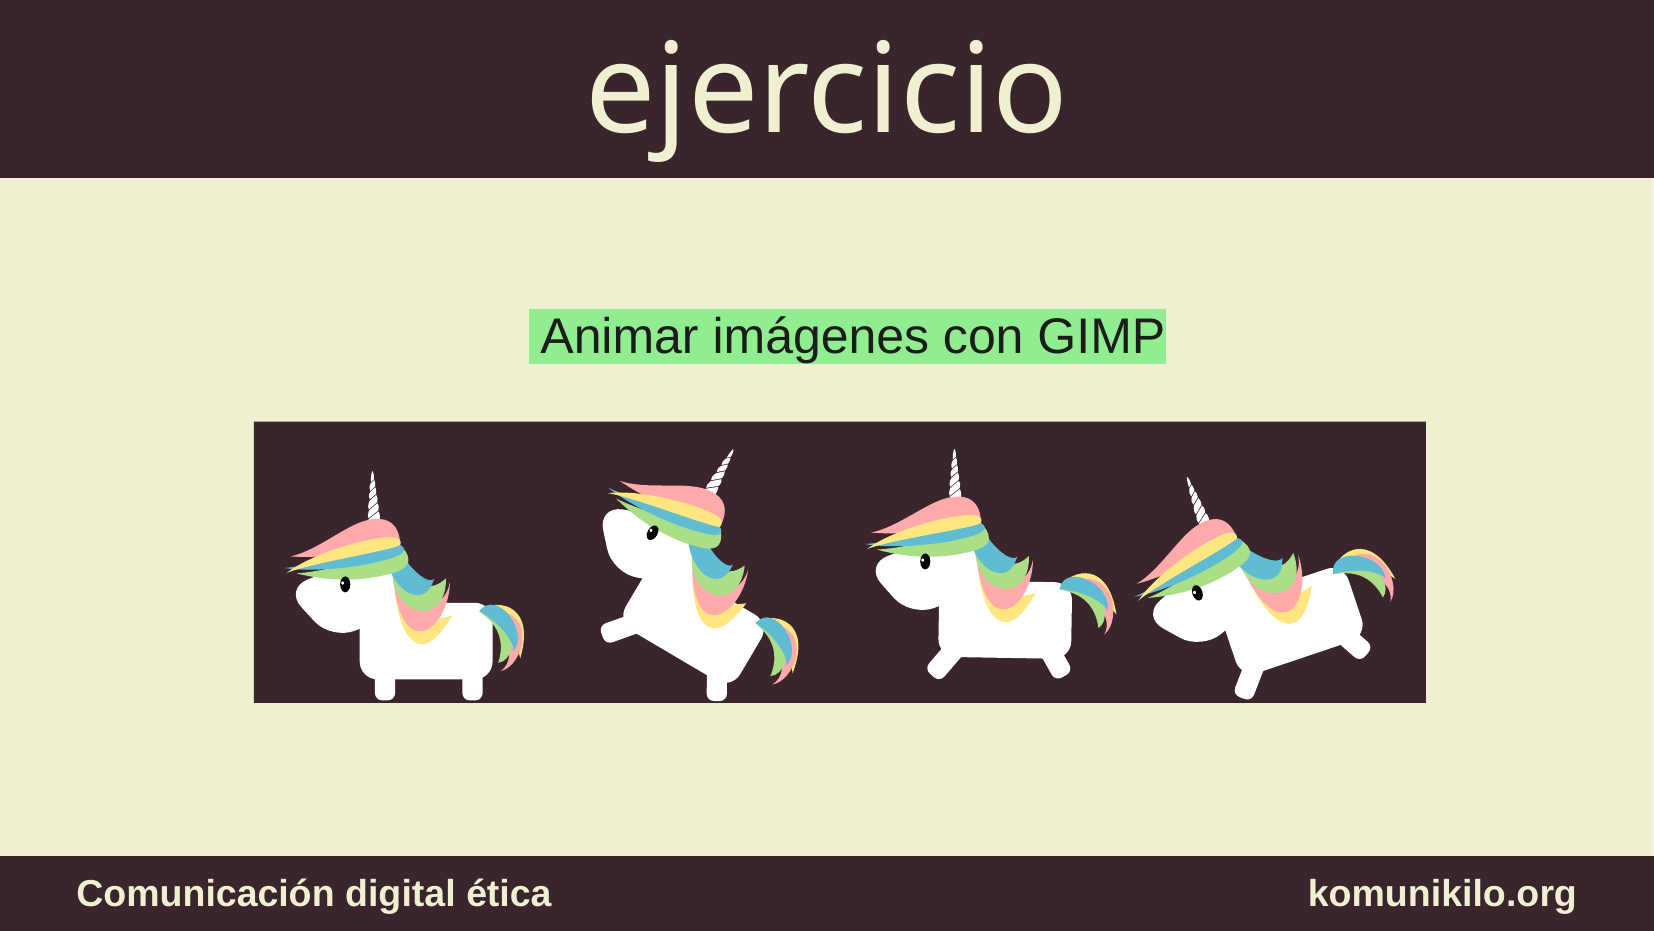

# ejercicio
 Animar imágenes con GIMP
Comunicación digital ética komunikilo.org